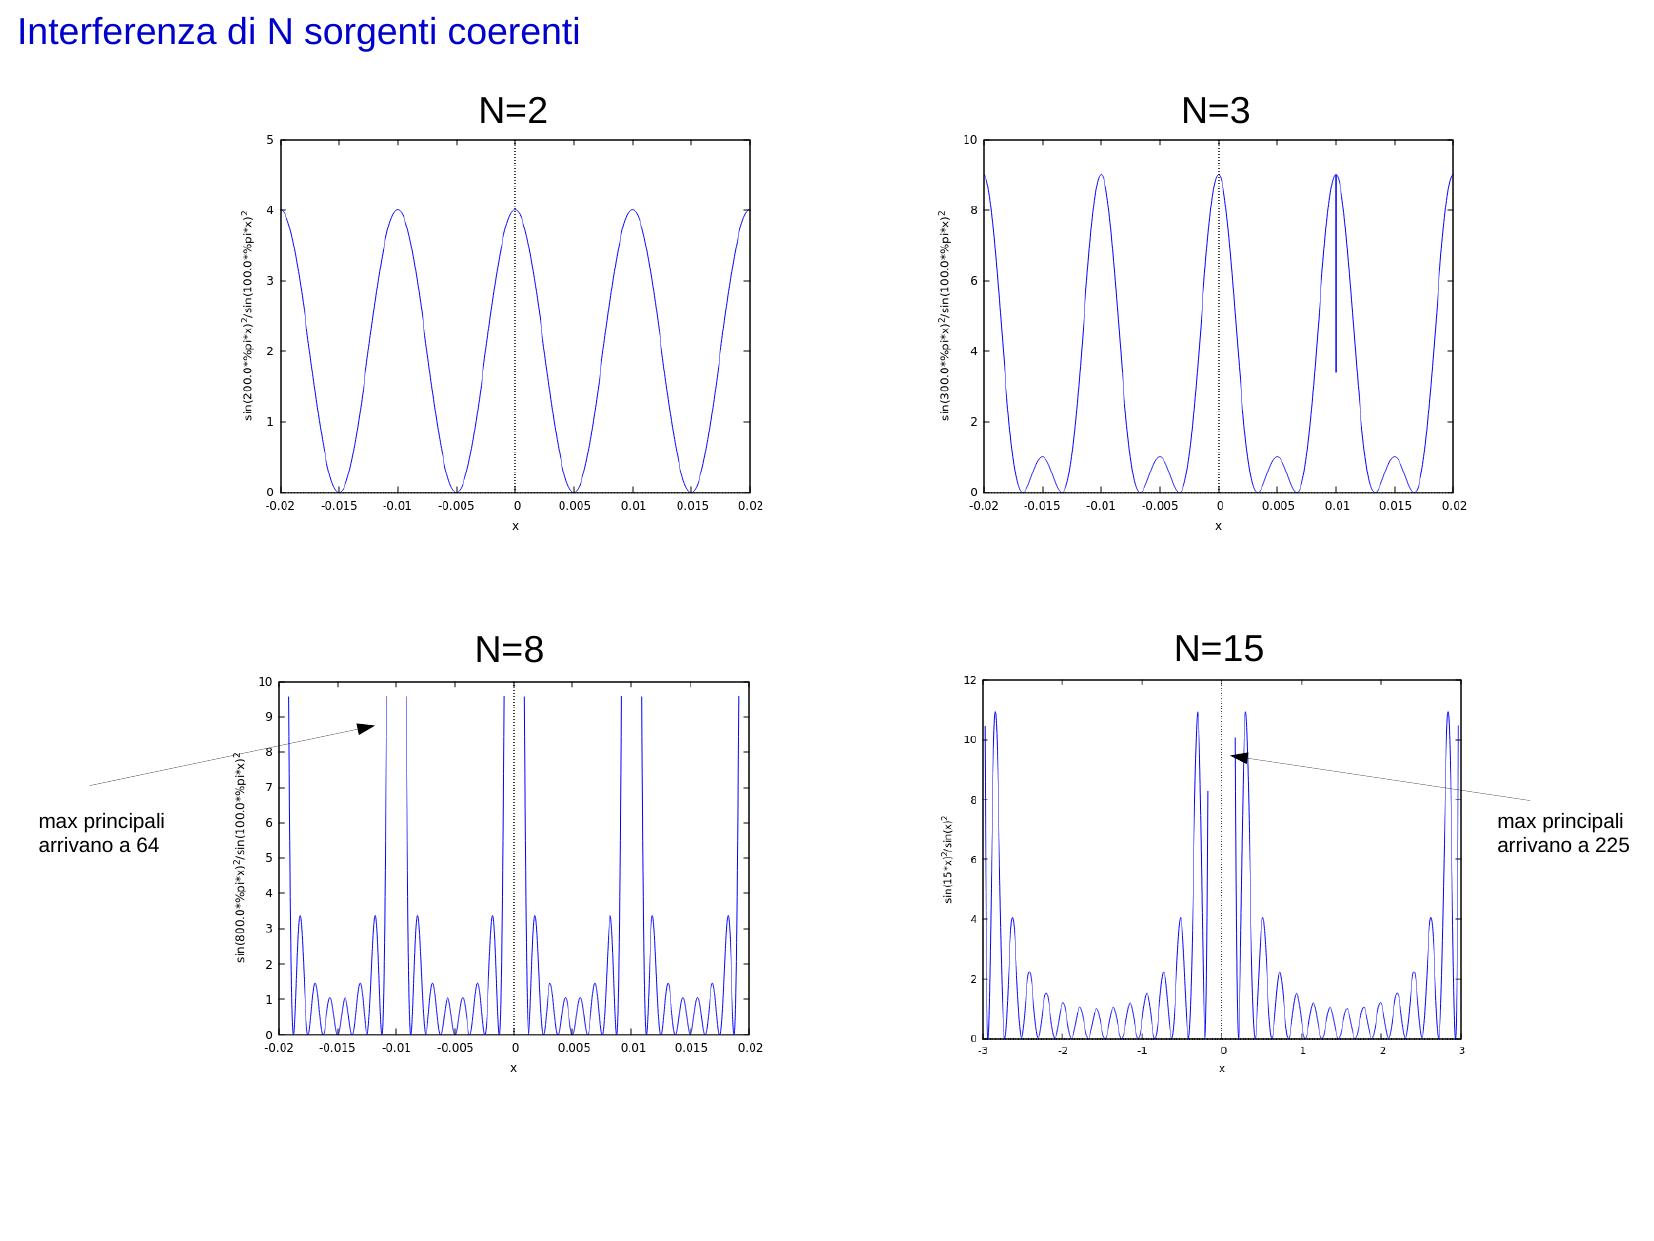

Interferenza di N sorgenti coerenti
N=2
N=3
N=15
N=8
max principali arrivano a 64
max principali arrivano a 225